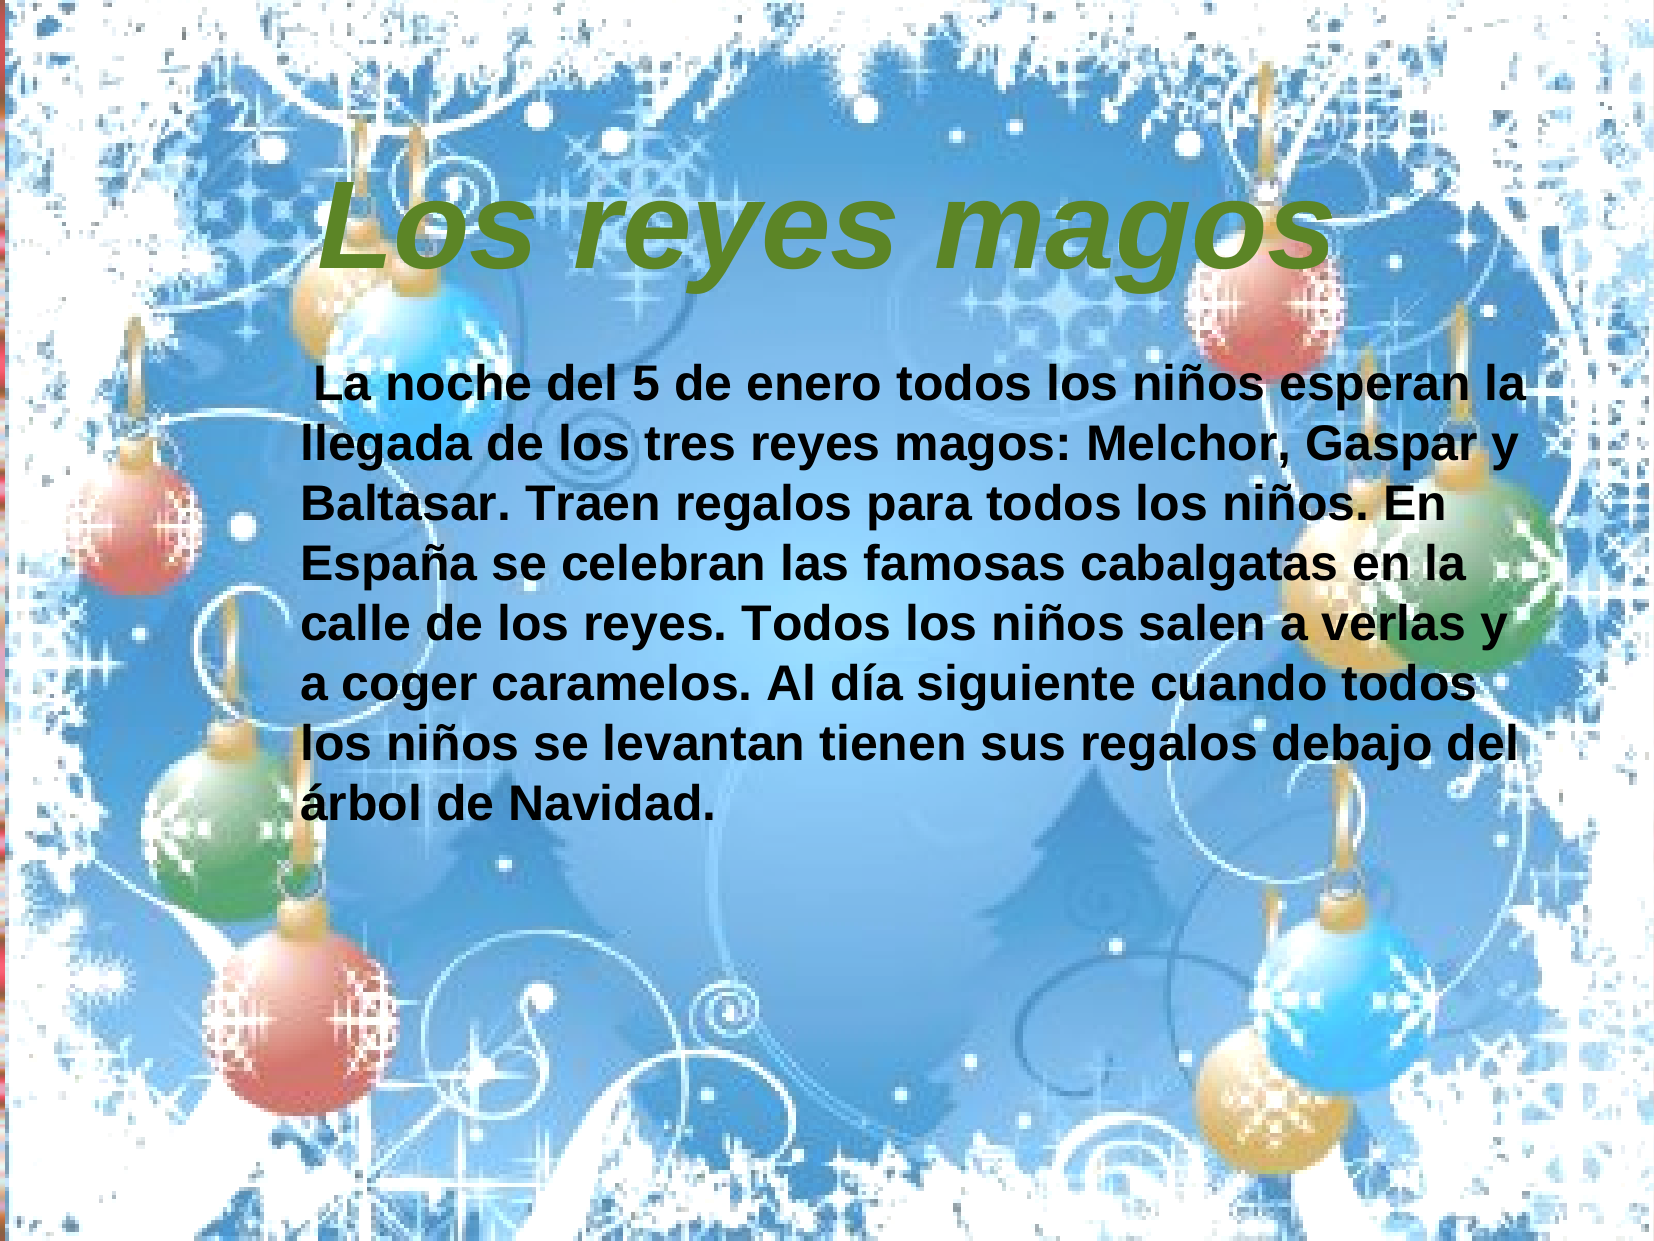

# Los reyes magos
 La noche del 5 de enero todos los niños esperan la llegada de los tres reyes magos: Melchor, Gaspar y Baltasar. Traen regalos para todos los niños. En España se celebran las famosas cabalgatas en la calle de los reyes. Todos los niños salen a verlas y a coger caramelos. Al día siguiente cuando todos los niños se levantan tienen sus regalos debajo del árbol de Navidad.